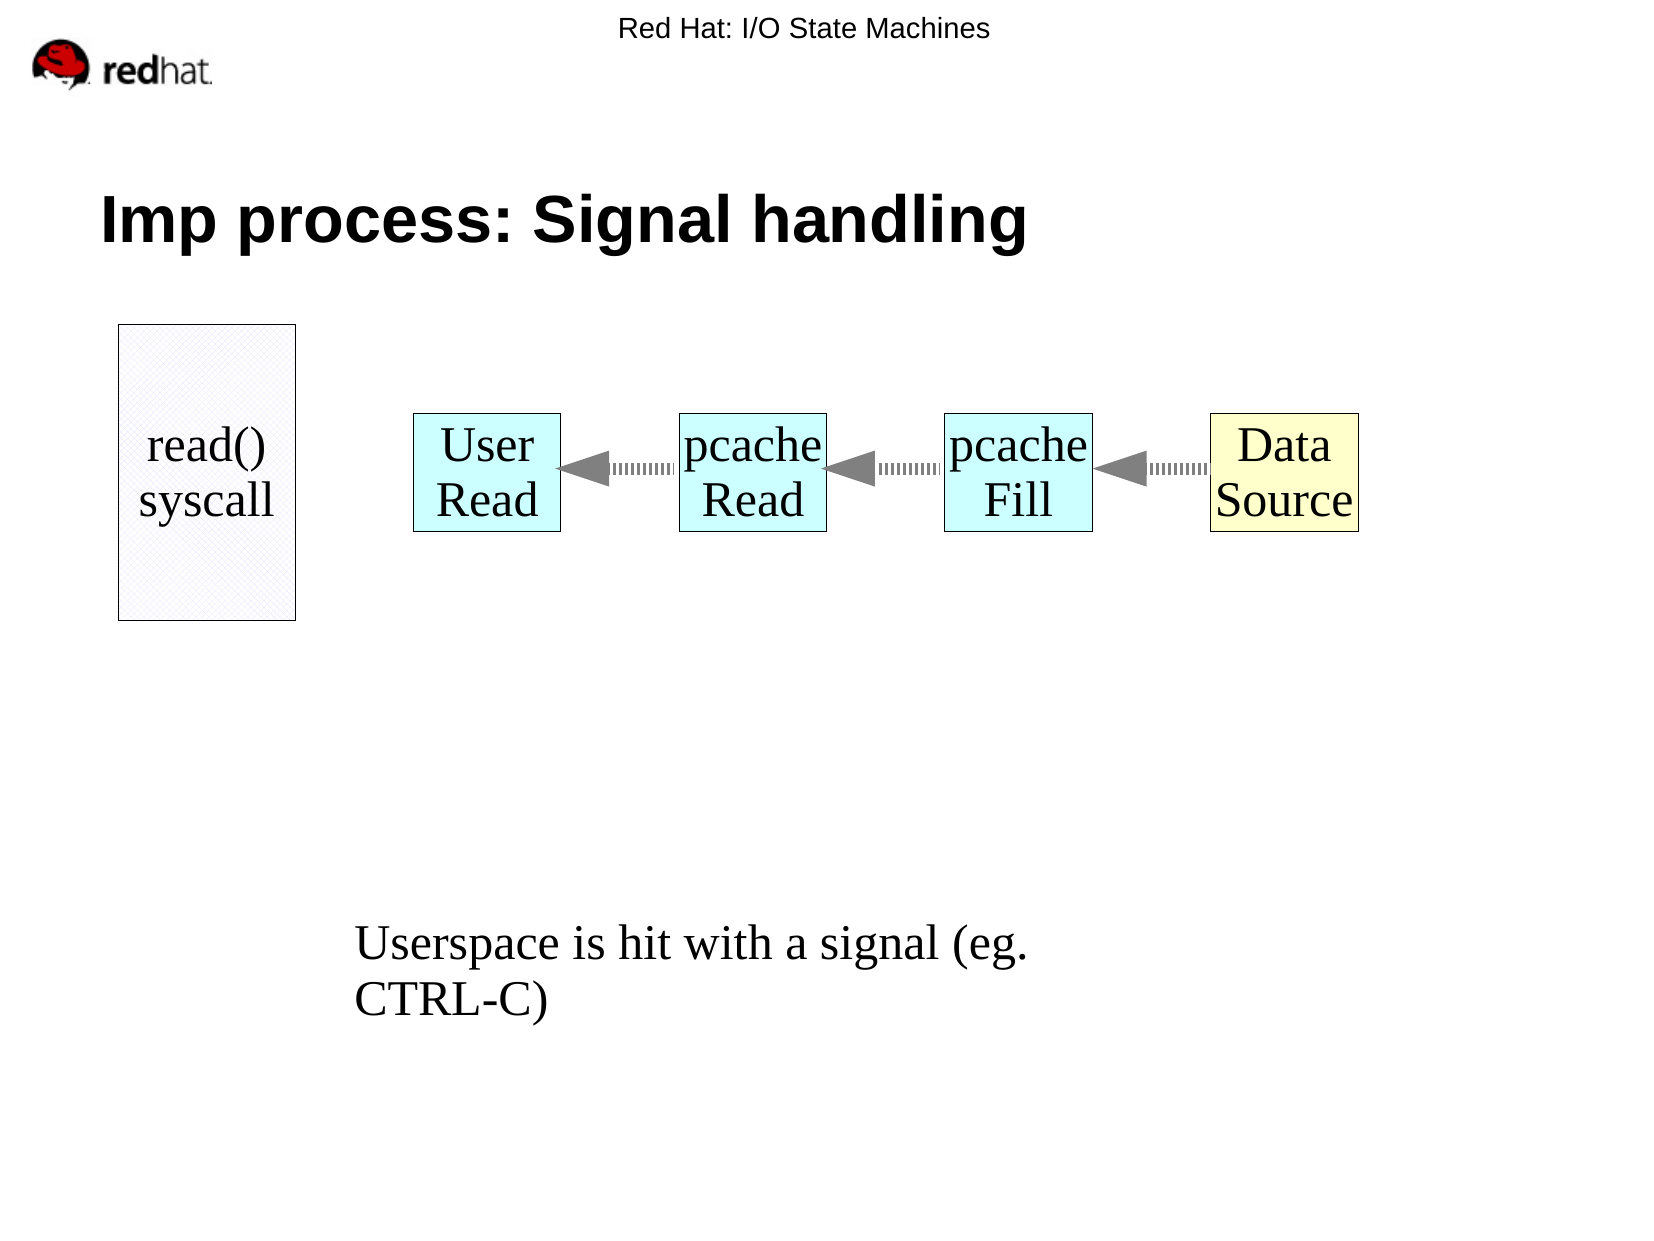

# Imp process: Signal handling
read()
syscall
Data
Source
pcache
Fill
User
Read
pcache
Read
Userspace is hit with a signal (eg. CTRL-C)